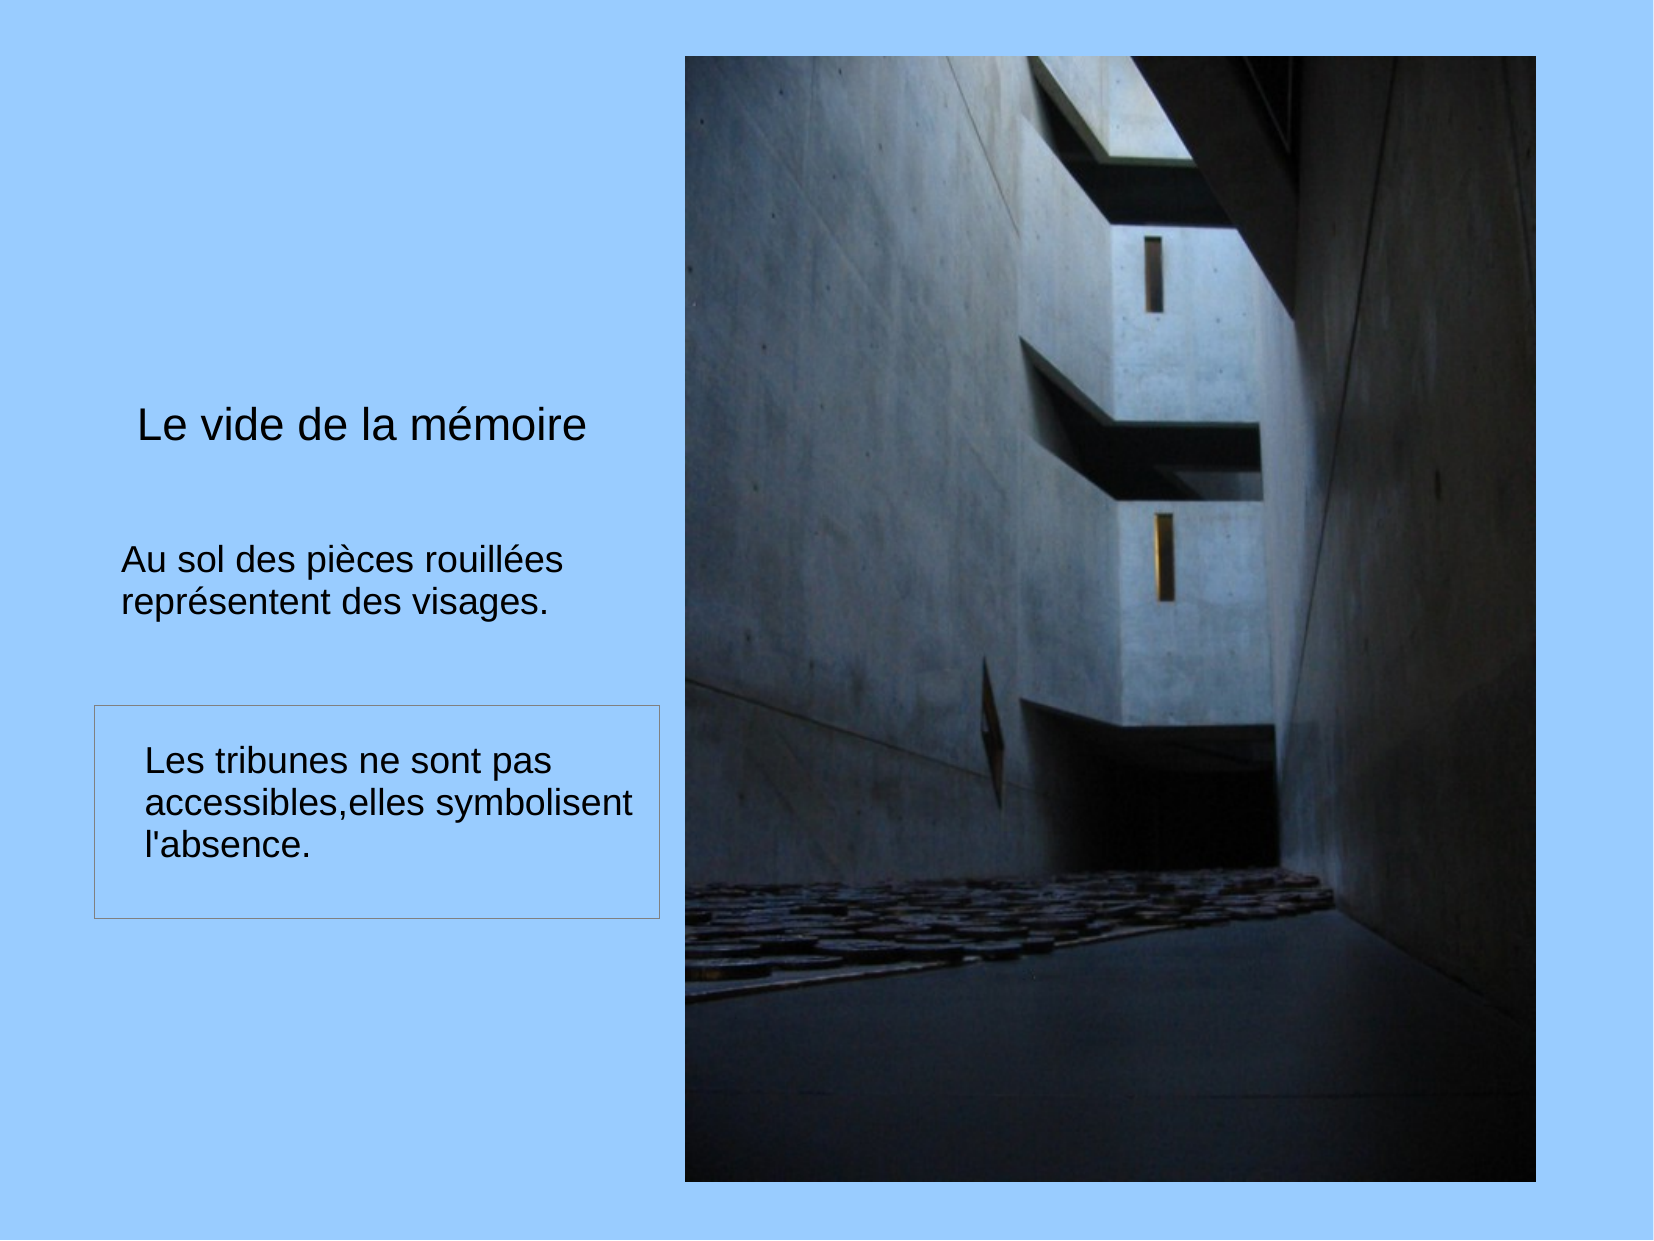

Le vide de la mémoire
Au sol des pièces rouillées
représentent des visages.
Les tribunes ne sont pas
accessibles,elles symbolisent
l'absence.